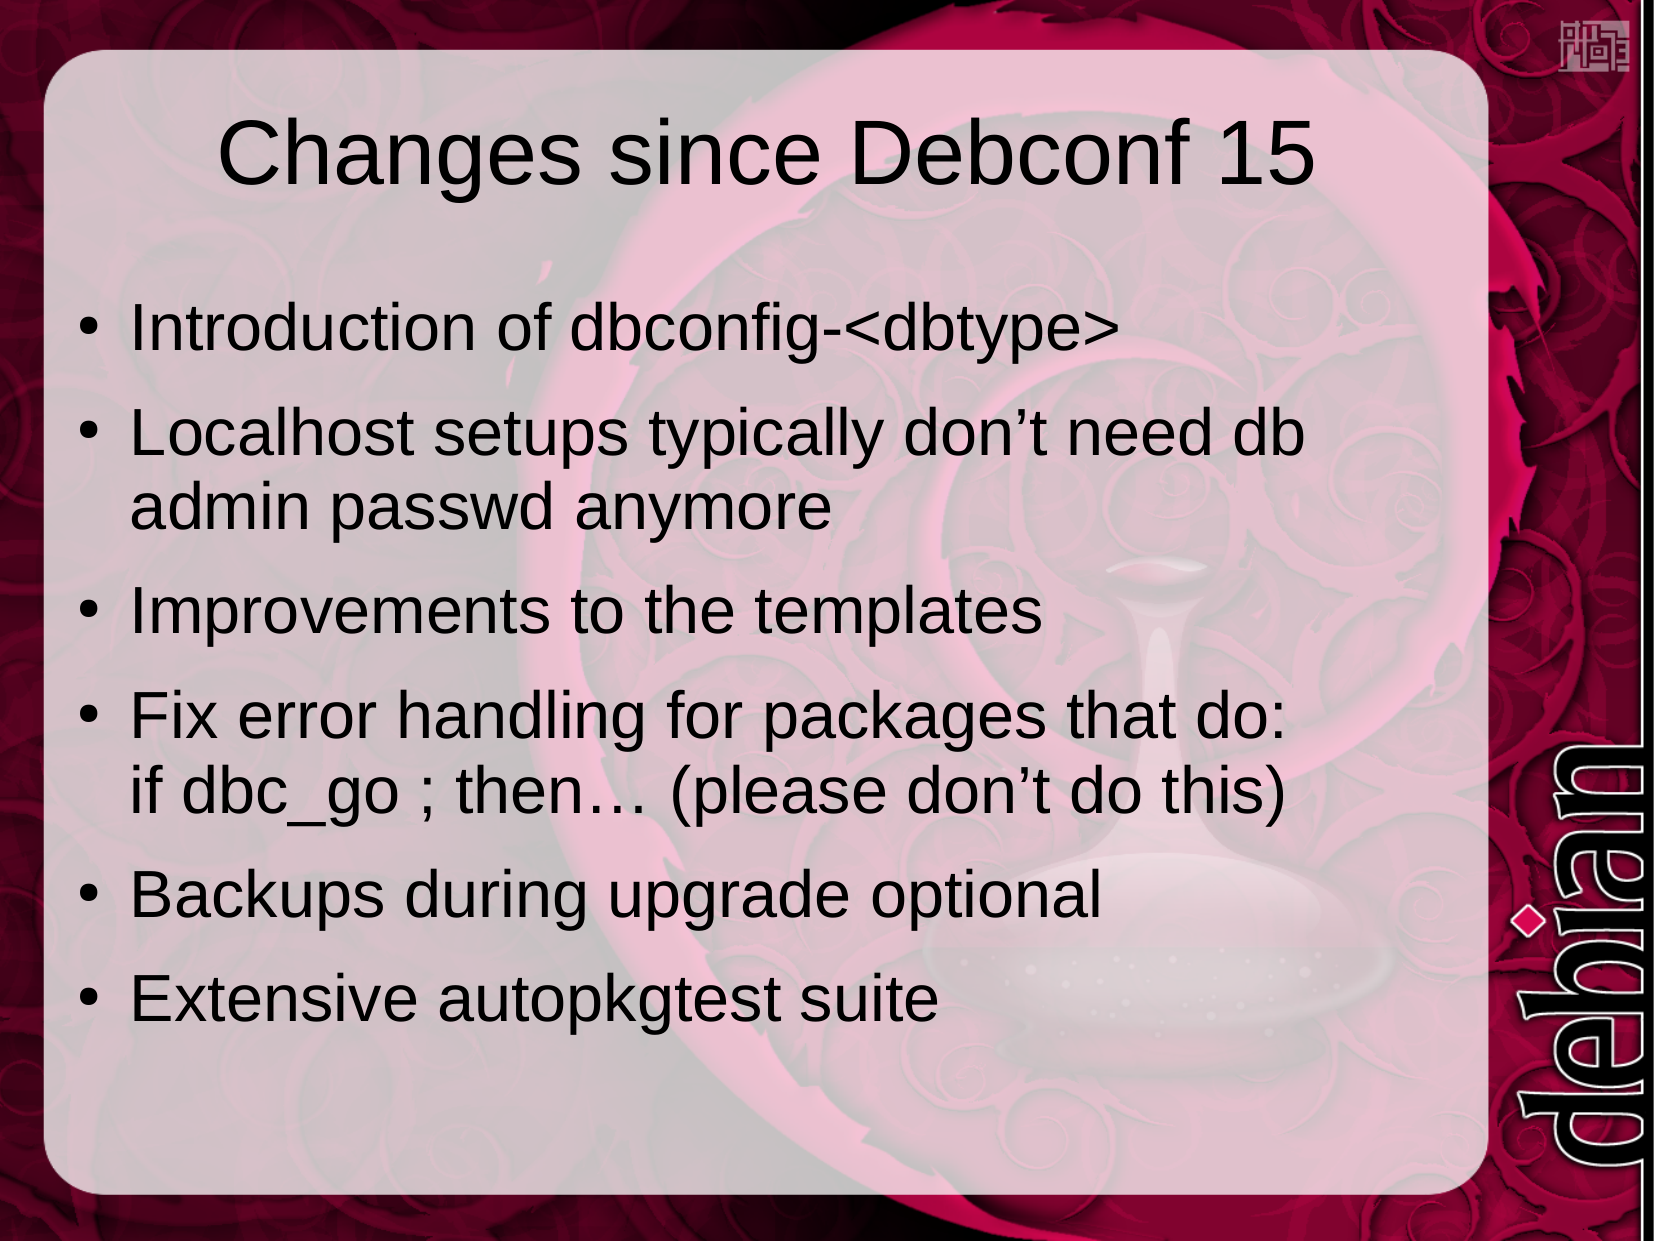

# Changes since Debconf 15
Introduction of dbconfig-<dbtype>
Localhost setups typically don’t need db admin passwd anymore
Improvements to the templates
Fix error handling for packages that do:
if dbc_go ; then… (please don’t do this)
Backups during upgrade optional
Extensive autopkgtest suite